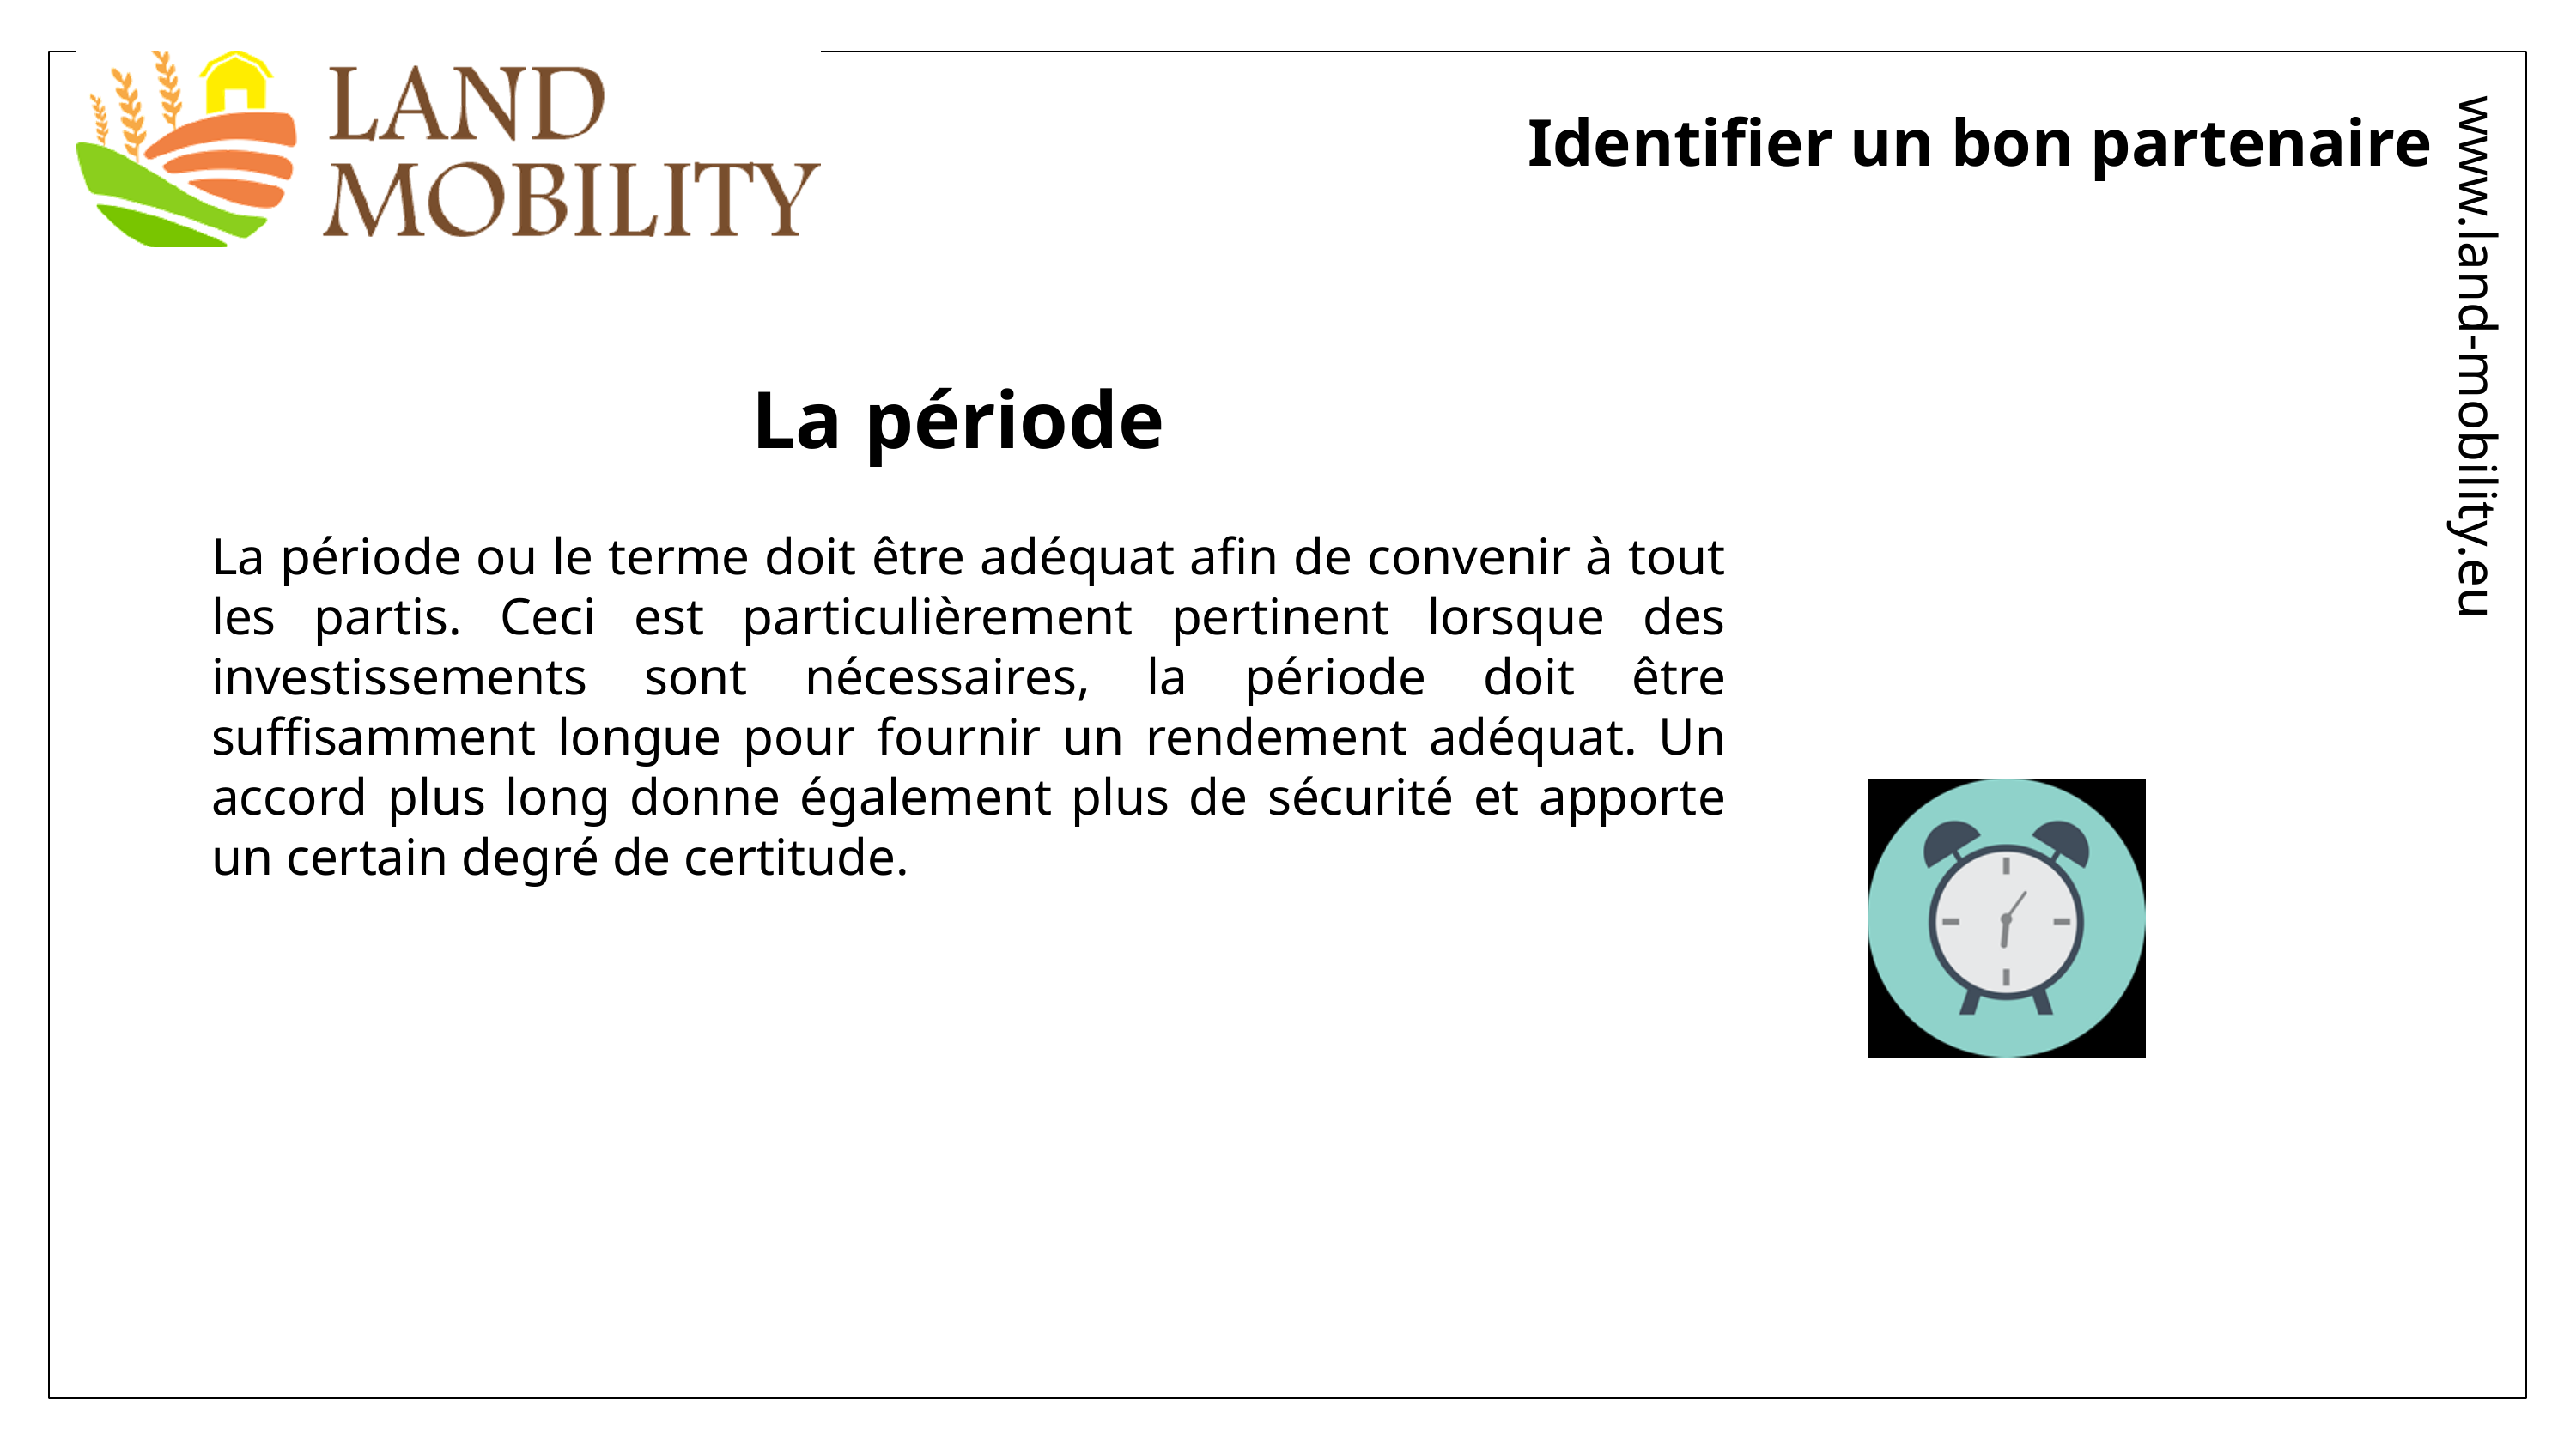

Identifier un bon partenaire
La période
La période ou le terme doit être adéquat afin de convenir à tout les partis. Ceci est particulièrement pertinent lorsque des investissements sont nécessaires, la période doit être suffisamment longue pour fournir un rendement adéquat. Un accord plus long donne également plus de sécurité et apporte un certain degré de certitude.
www.land-mobility.eu